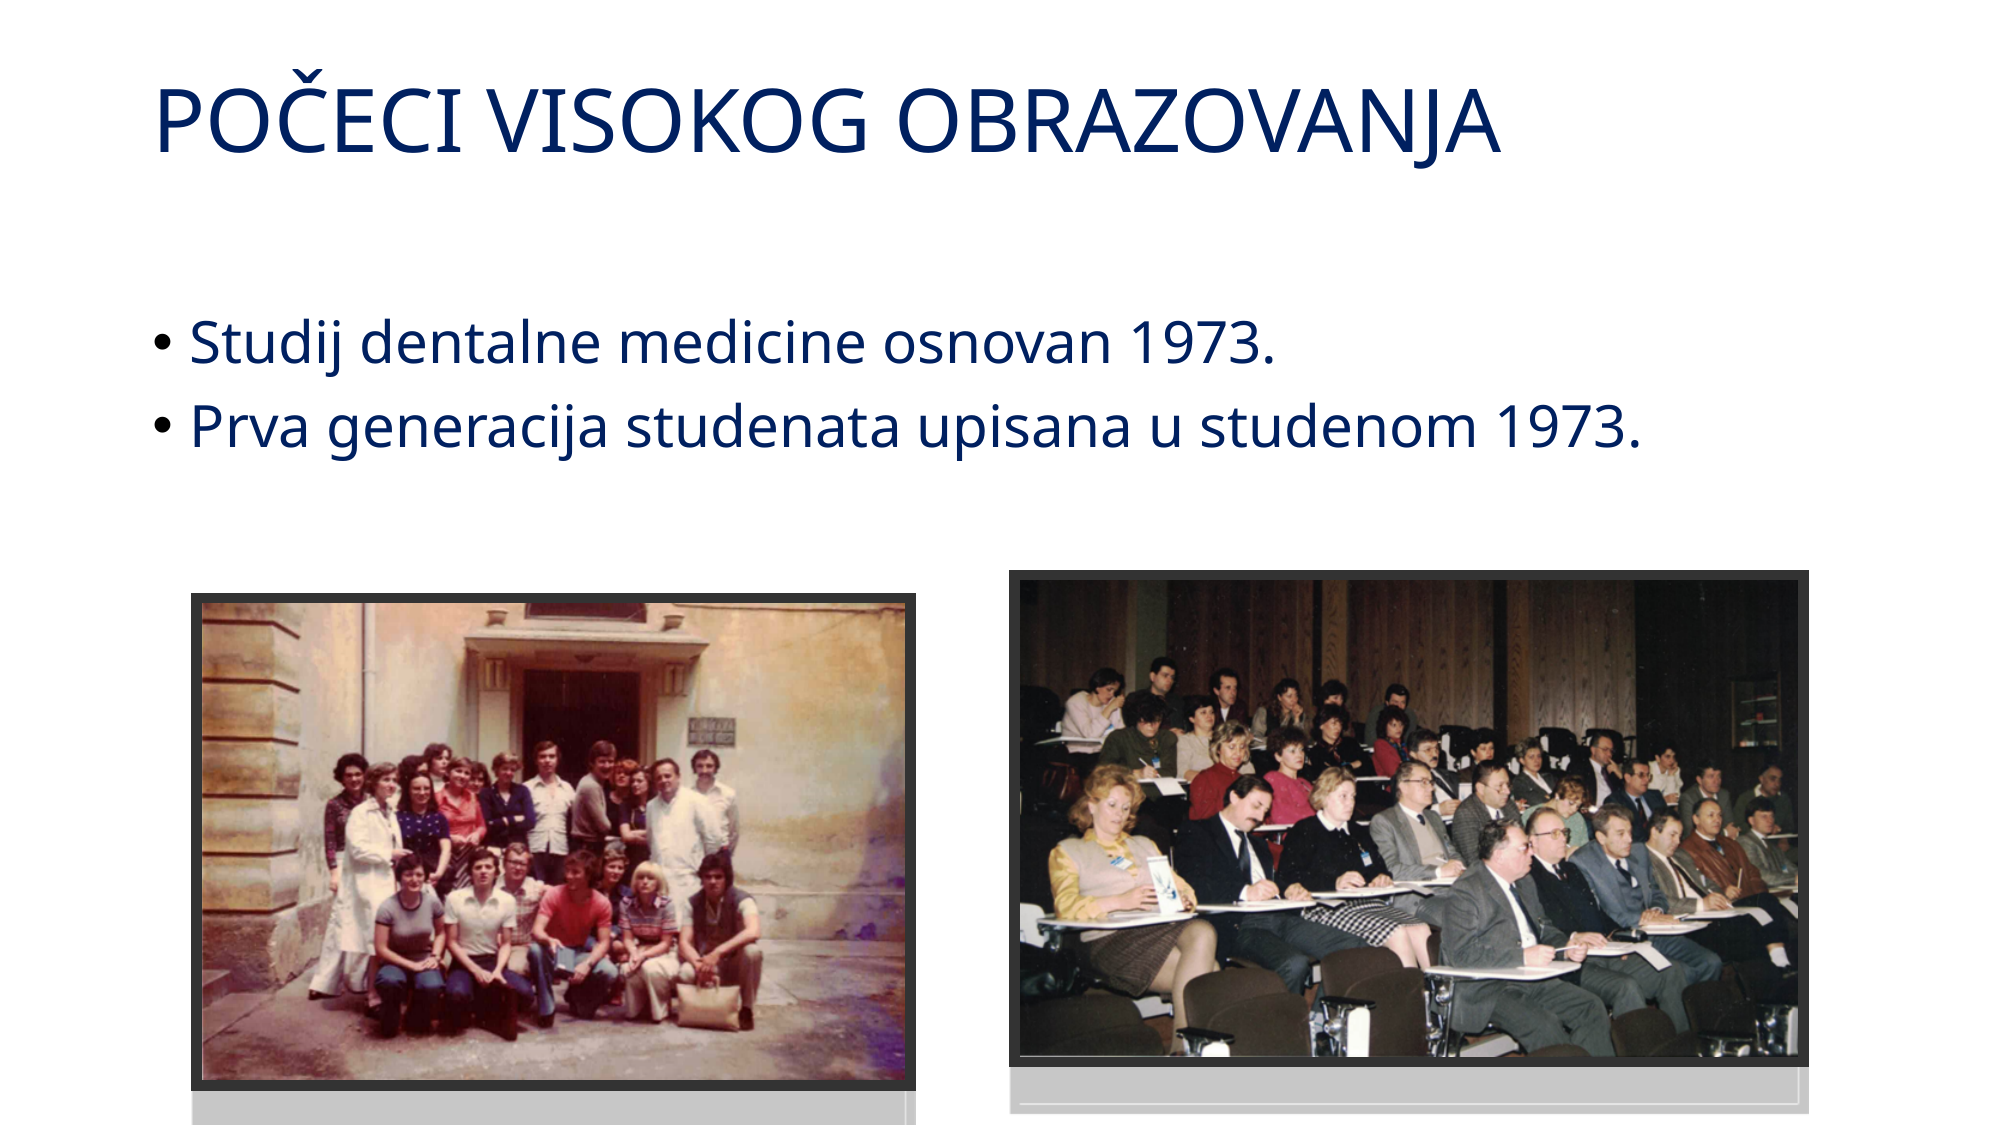

# POČECI VISOKOG OBRAZOVANJA
Studij dentalne medicine osnovan 1973.
Prva generacija studenata upisana u studenom 1973.